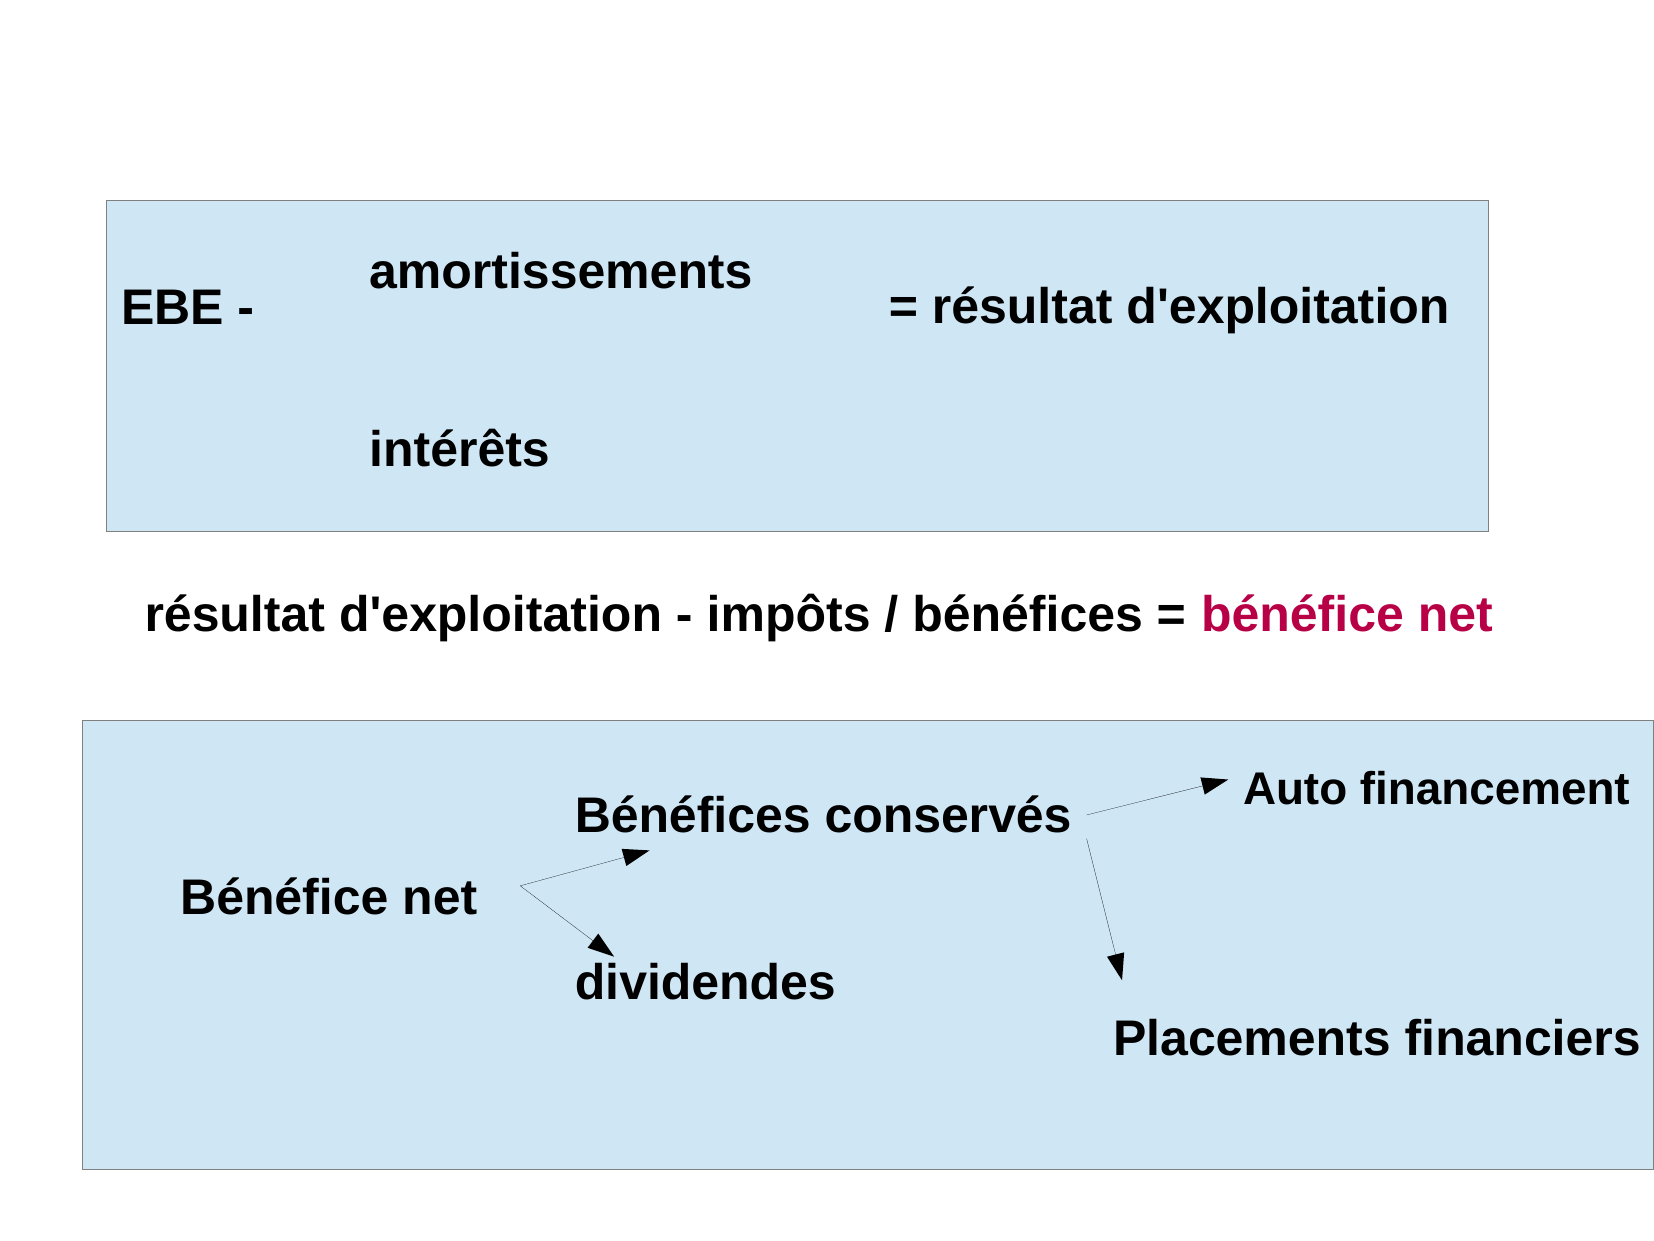

amortissements
= résultat d'exploitation
EBE -
intérêts
résultat d'exploitation - impôts / bénéfices = bénéfice net
Auto financement
Bénéfices conservés
dividendes
Bénéfice net
Placements financiers